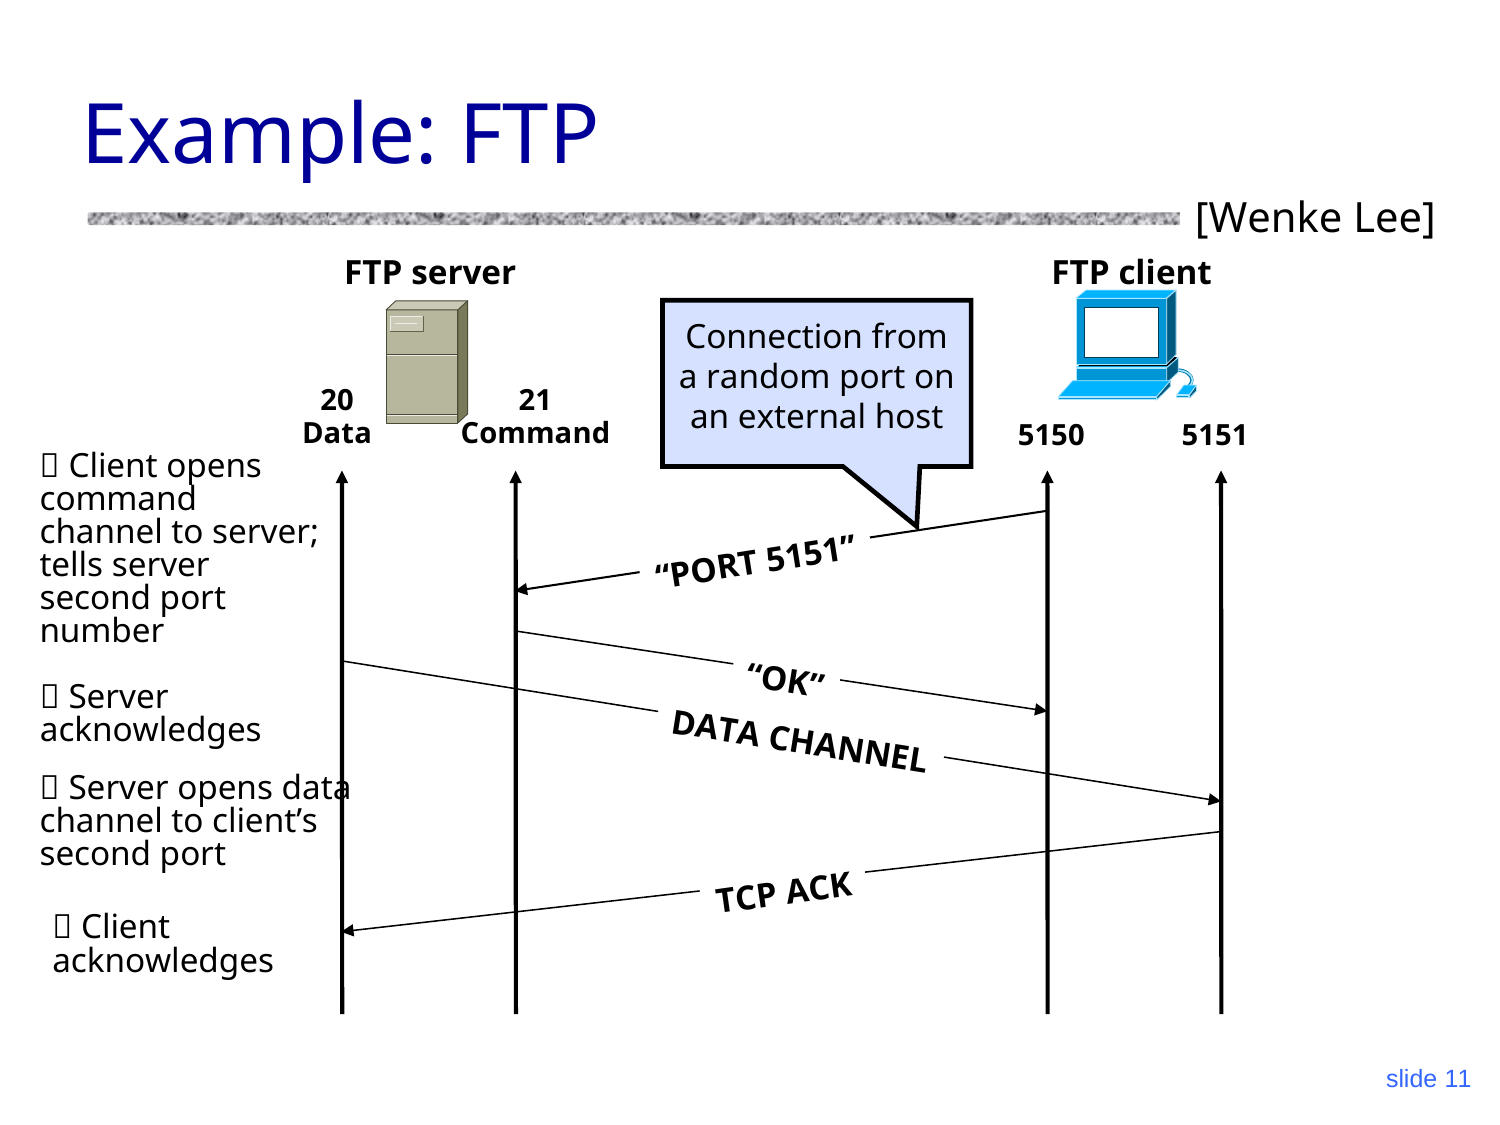

Example: FTP
[Wenke Lee]
FTP server
FTP client
Connection from a random port on an external host
20
Data
21
Command
5150
5151
 Client opens command channel to server; tells server second port number
“PORT 5151”
“OK”
 Server acknowledges
DATA CHANNEL
 Server opens data channel to client’s second port
TCP ACK
 Client acknowledges
slide